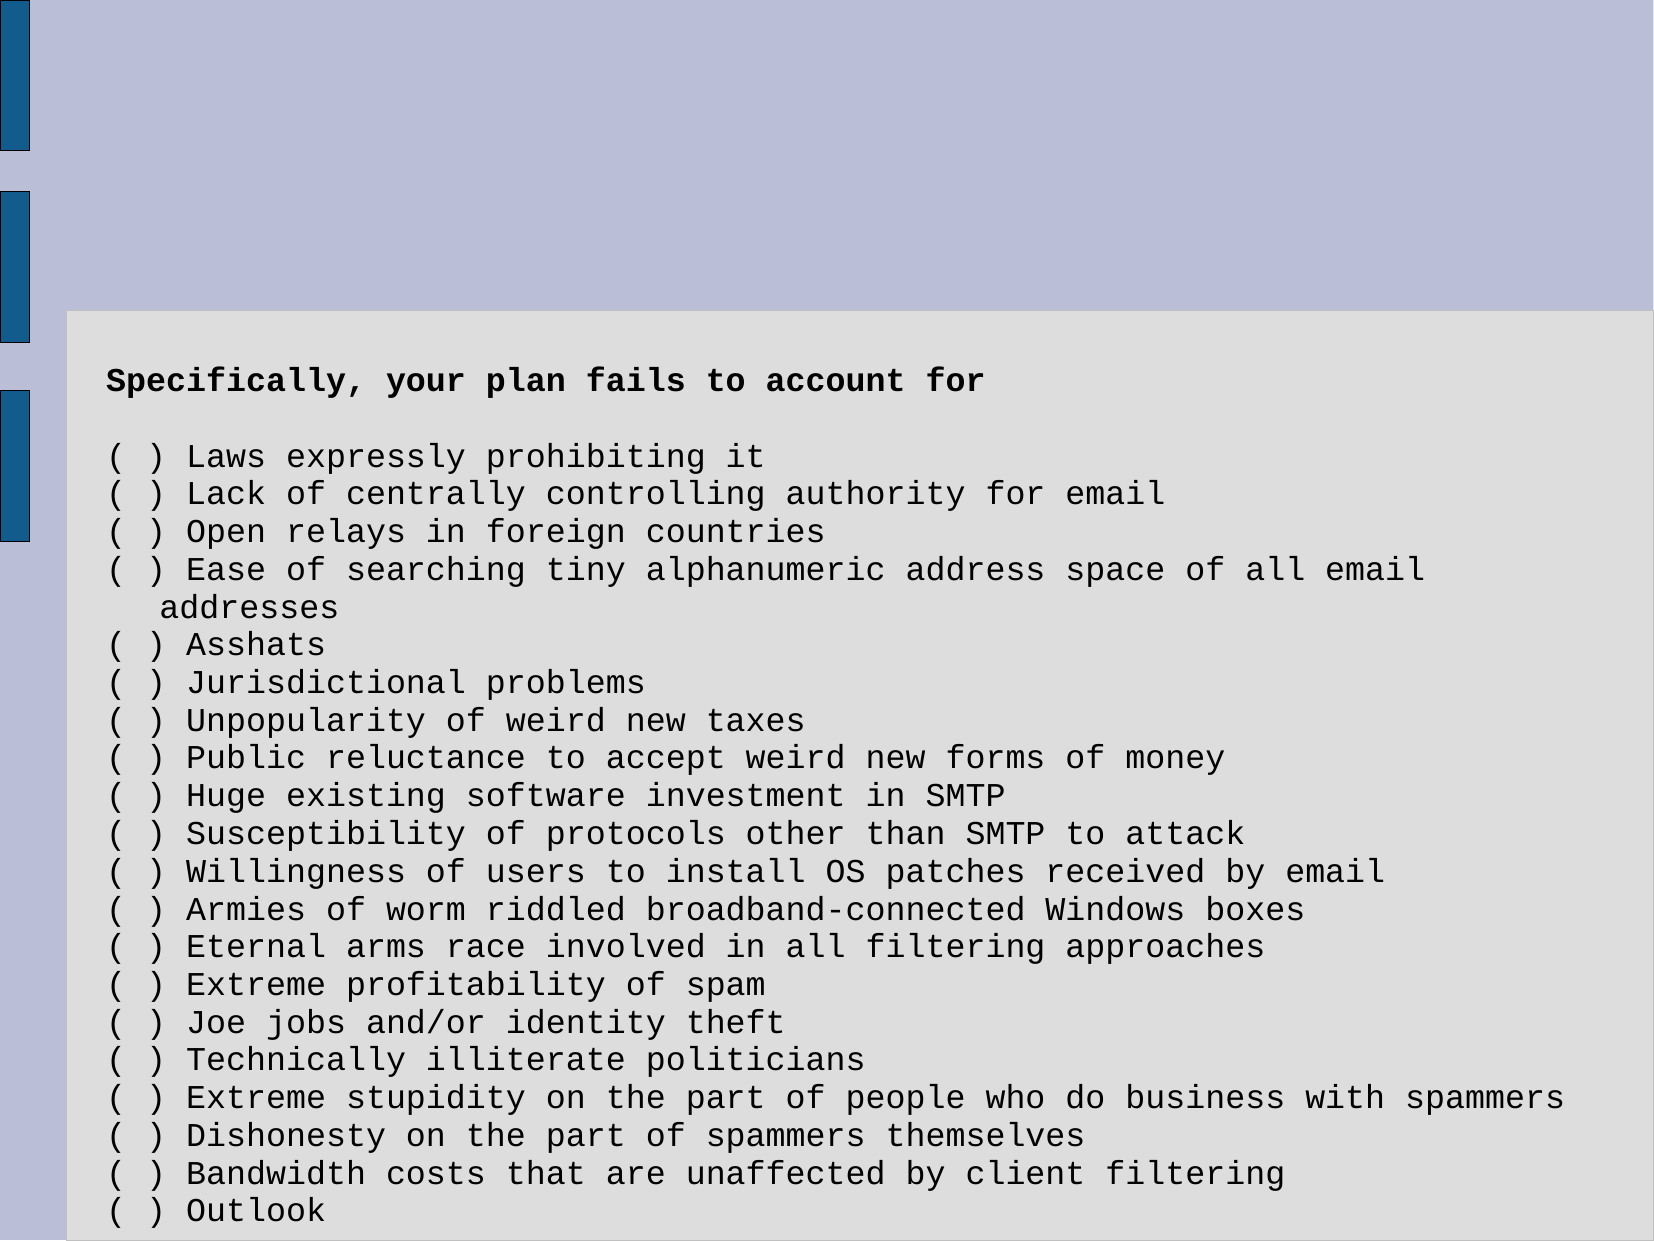

Specifically, your plan fails to account for
( ) Laws expressly prohibiting it
( ) Lack of centrally controlling authority for email
( ) Open relays in foreign countries
( ) Ease of searching tiny alphanumeric address space of all email addresses
( ) Asshats
( ) Jurisdictional problems
( ) Unpopularity of weird new taxes
( ) Public reluctance to accept weird new forms of money
( ) Huge existing software investment in SMTP
( ) Susceptibility of protocols other than SMTP to attack
( ) Willingness of users to install OS patches received by email
( ) Armies of worm riddled broadband-connected Windows boxes
( ) Eternal arms race involved in all filtering approaches
( ) Extreme profitability of spam
( ) Joe jobs and/or identity theft
( ) Technically illiterate politicians
( ) Extreme stupidity on the part of people who do business with spammers
( ) Dishonesty on the part of spammers themselves
( ) Bandwidth costs that are unaffected by client filtering
( ) Outlook